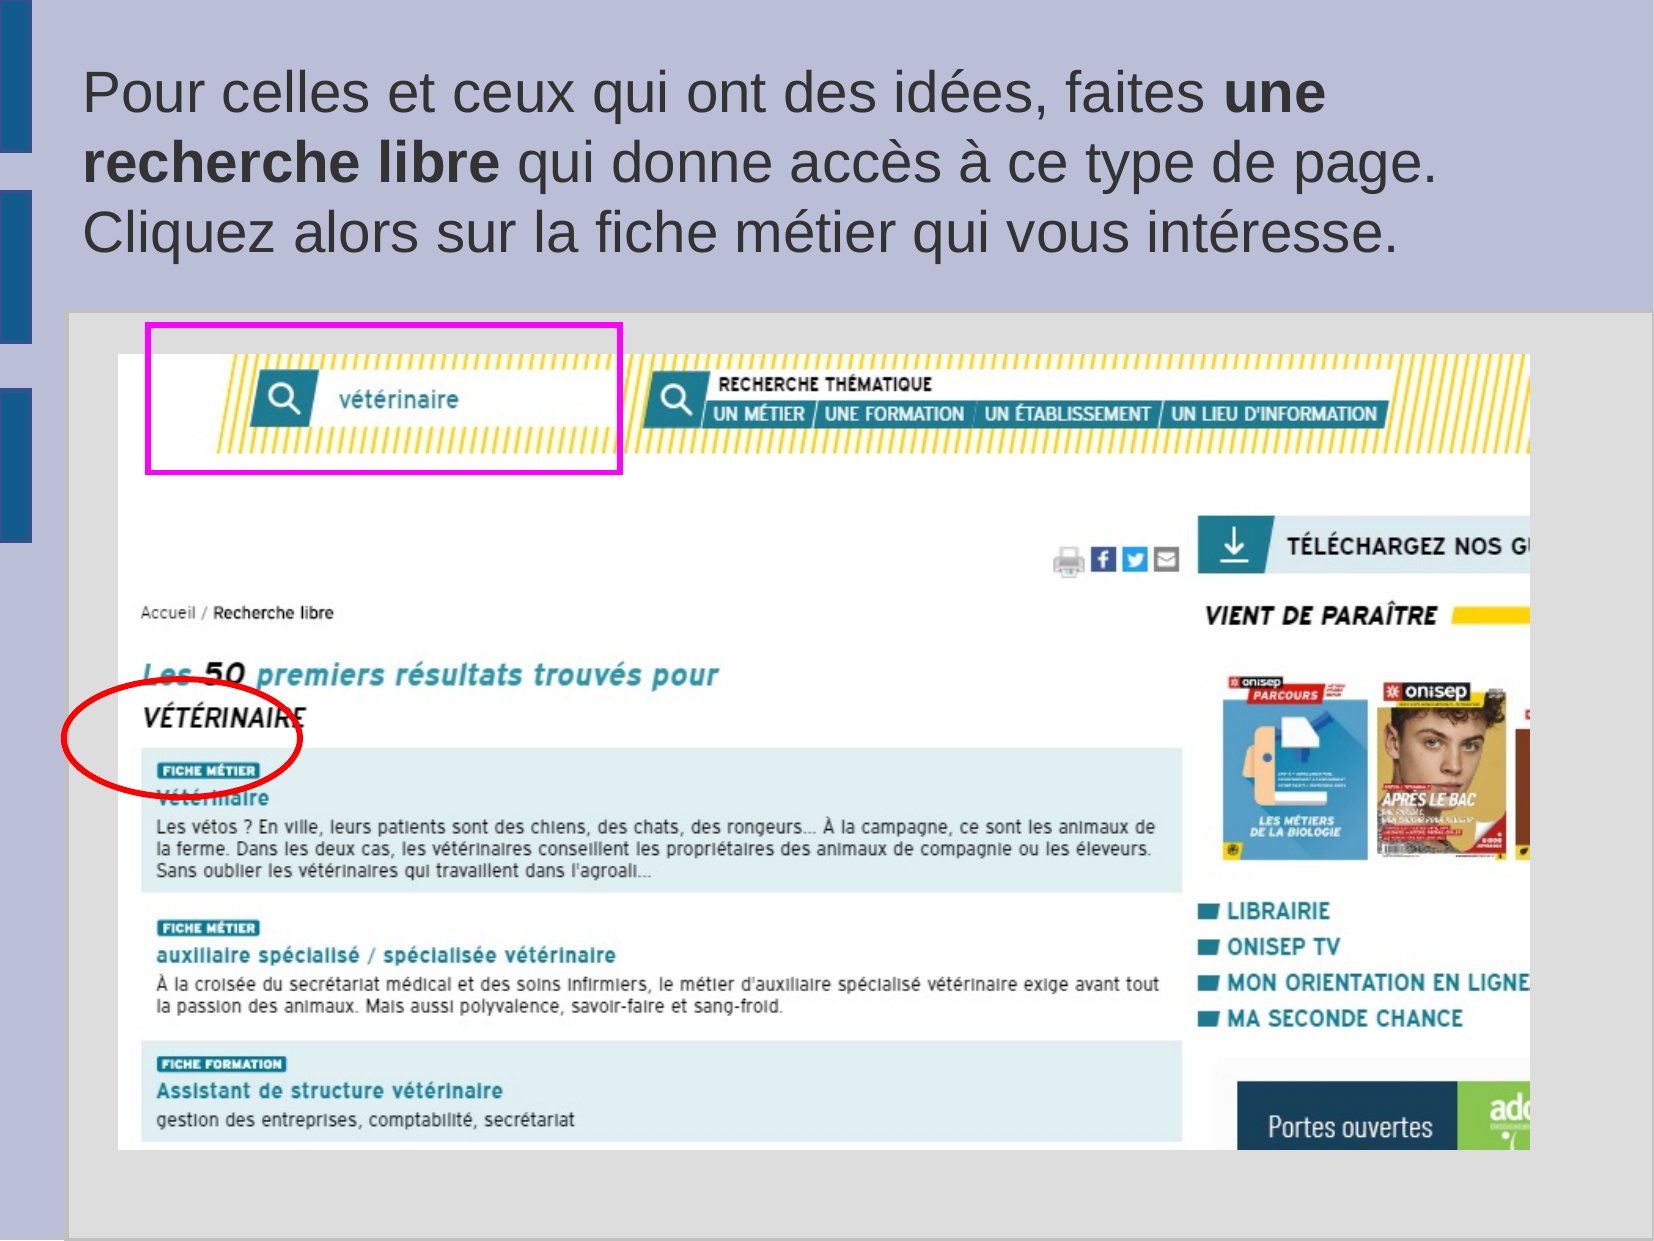

# Pour celles et ceux qui ont des idées, faites une recherche libre qui donne accès à ce type de page. Cliquez alors sur la fiche métier qui vous intéresse.